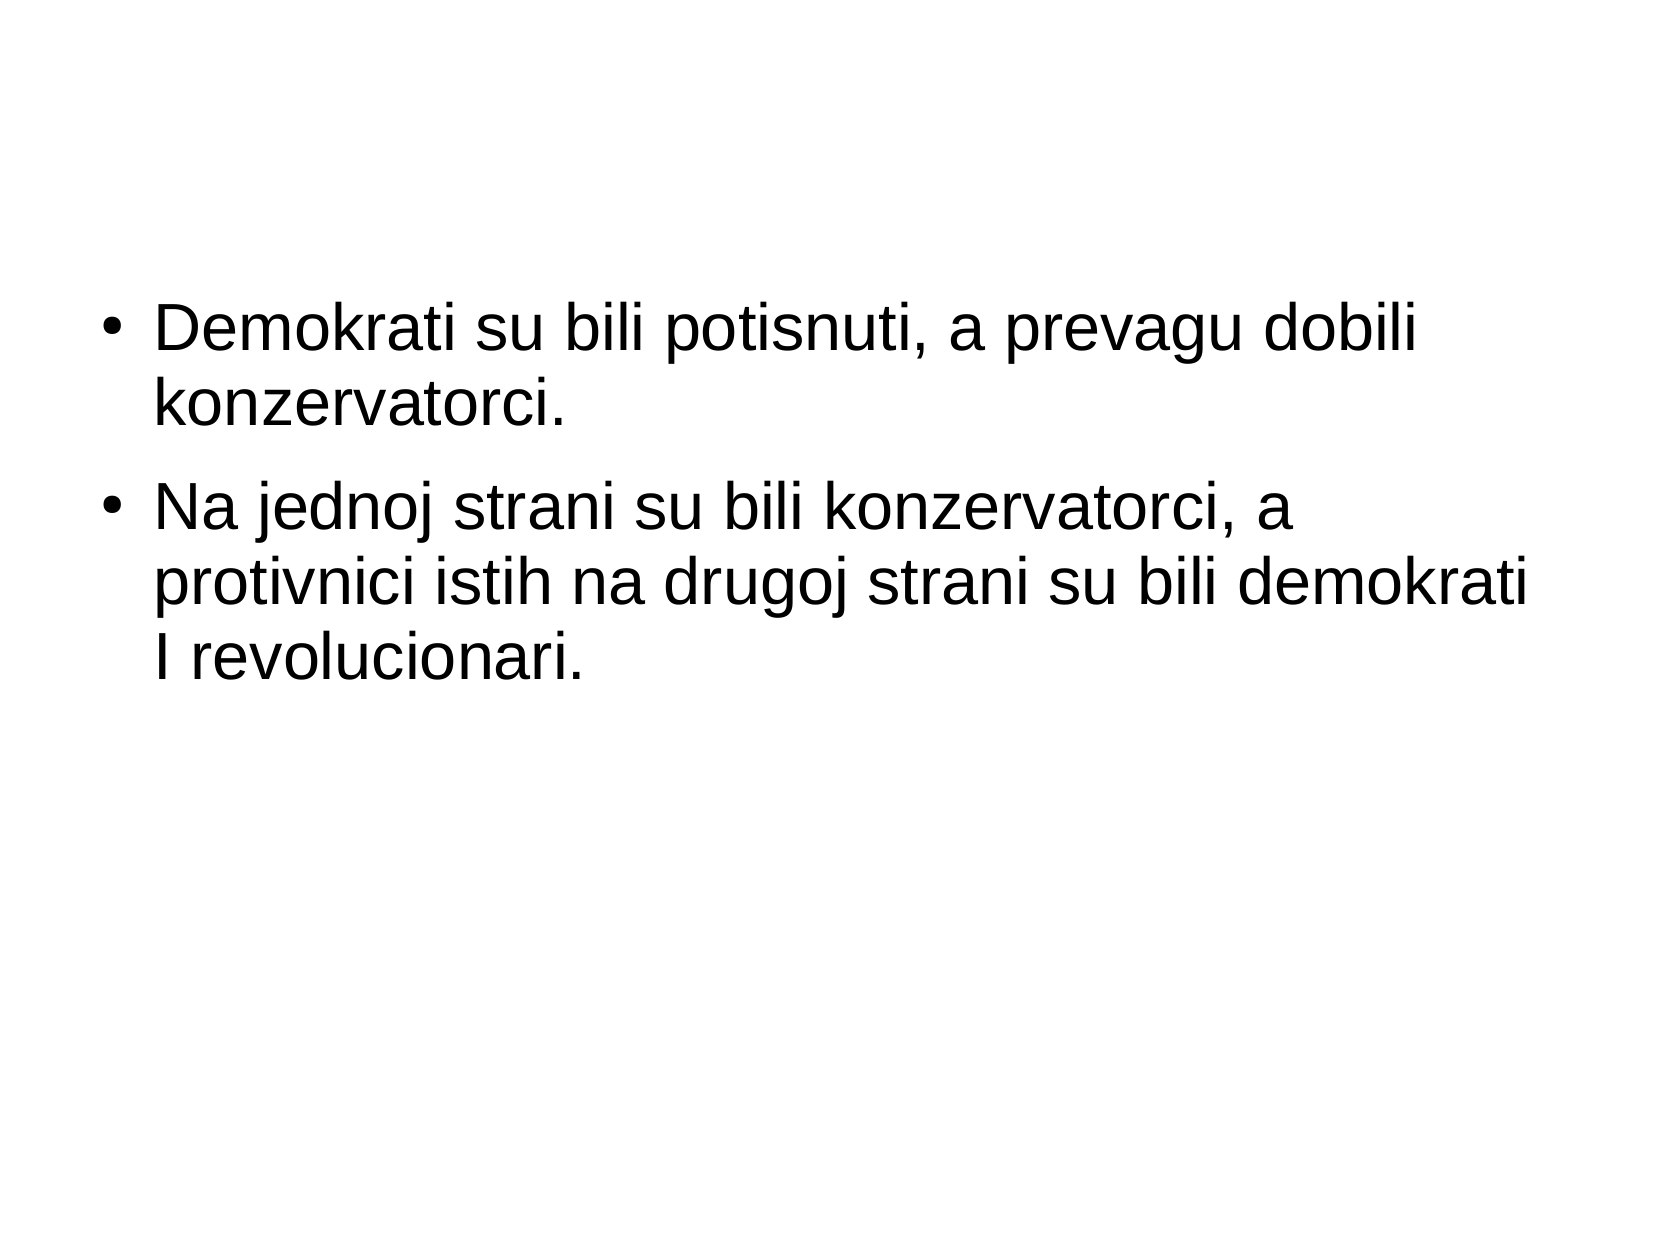

#
Demokrati su bili potisnuti, a prevagu dobili konzervatorci.
Na jednoj strani su bili konzervatorci, a protivnici istih na drugoj strani su bili demokrati I revolucionari.